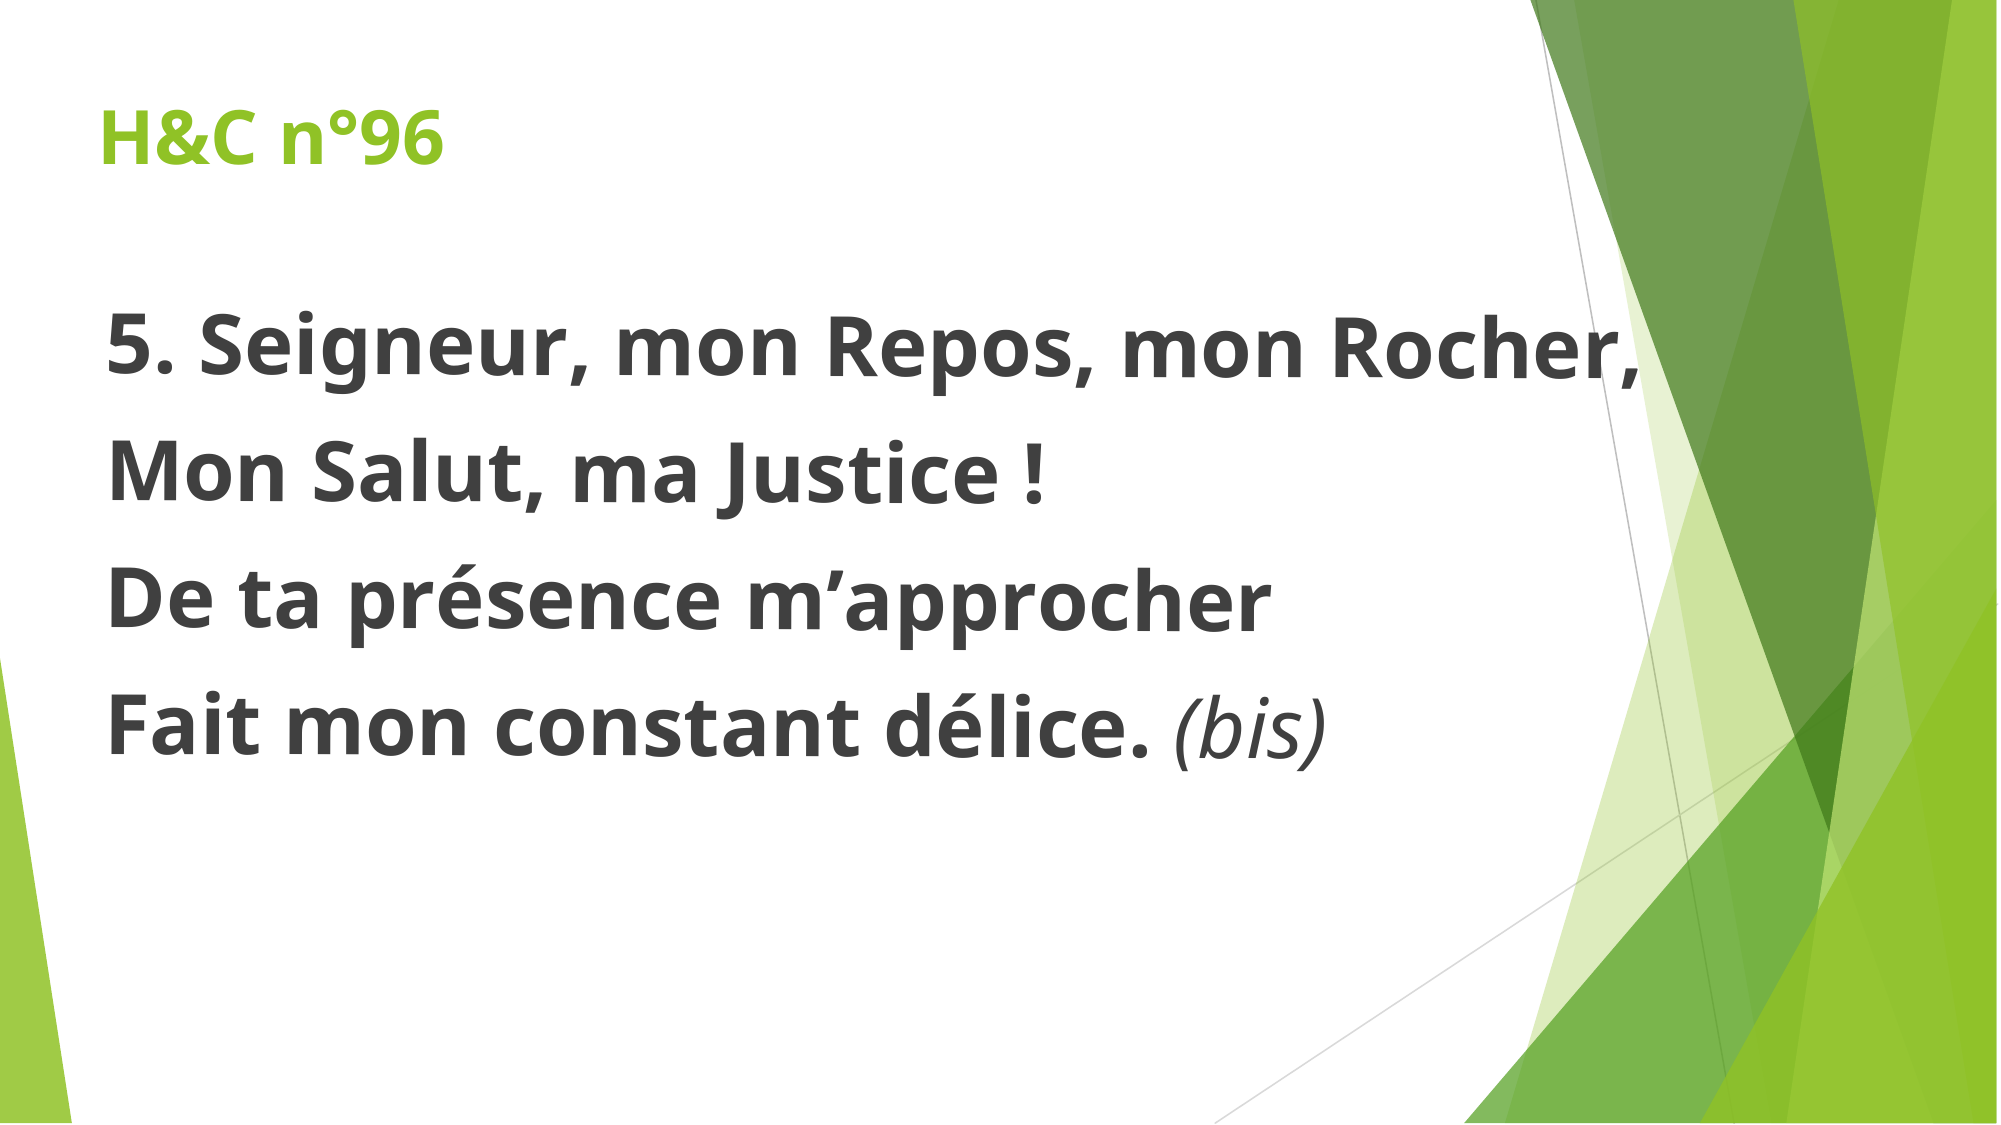

H&C n°96
5. Seigneur, mon Repos, mon Rocher,
Mon Salut, ma Justice !
De ta présence m’approcher
Fait mon constant délice. (bis)